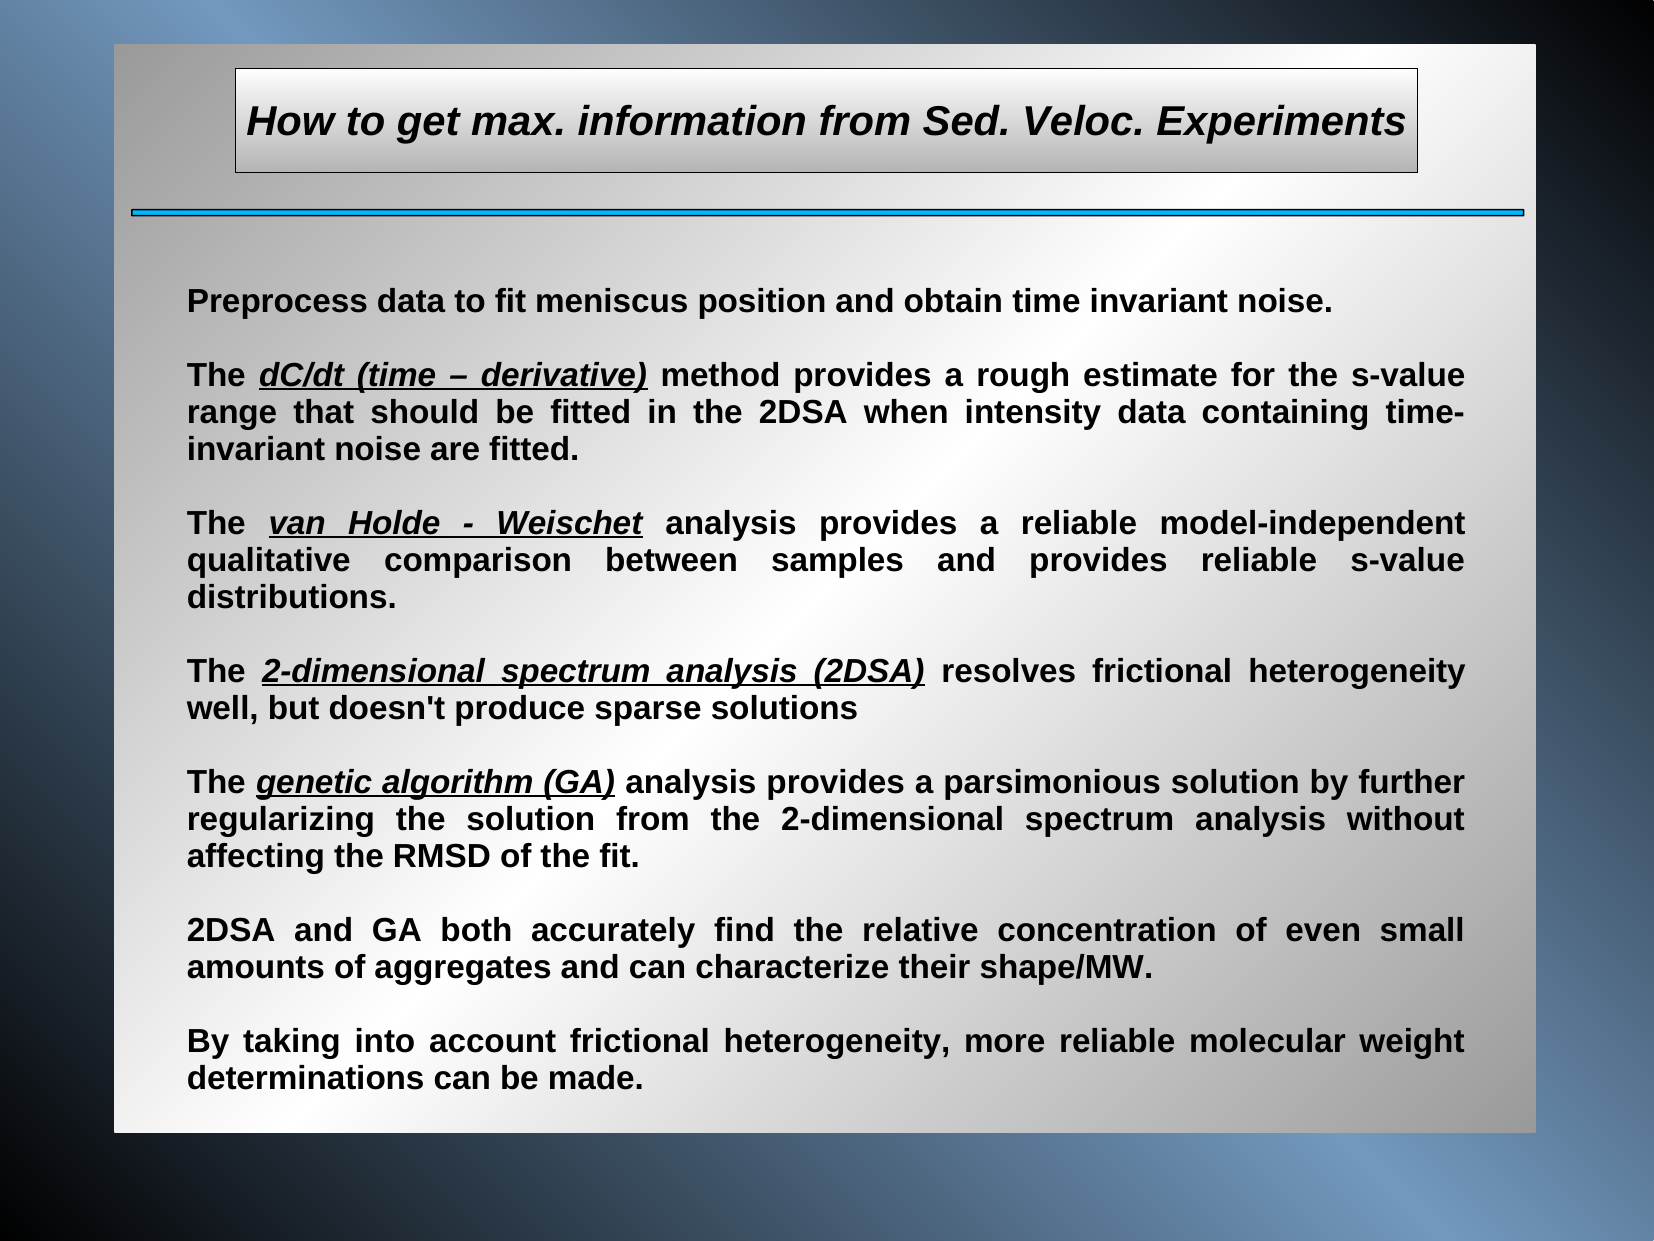

How to get max. information from Sed. Veloc. Experiments
Preprocess data to fit meniscus position and obtain time invariant noise.
The dC/dt (time – derivative) method provides a rough estimate for the s-value range that should be fitted in the 2DSA when intensity data containing time-invariant noise are fitted.
The van Holde - Weischet analysis provides a reliable model-independent qualitative comparison between samples and provides reliable s-value distributions.
The 2-dimensional spectrum analysis (2DSA) resolves frictional heterogeneity well, but doesn't produce sparse solutions
The genetic algorithm (GA) analysis provides a parsimonious solution by further regularizing the solution from the 2-dimensional spectrum analysis without affecting the RMSD of the fit.
2DSA and GA both accurately find the relative concentration of even small amounts of aggregates and can characterize their shape/MW.
By taking into account frictional heterogeneity, more reliable molecular weight determinations can be made.